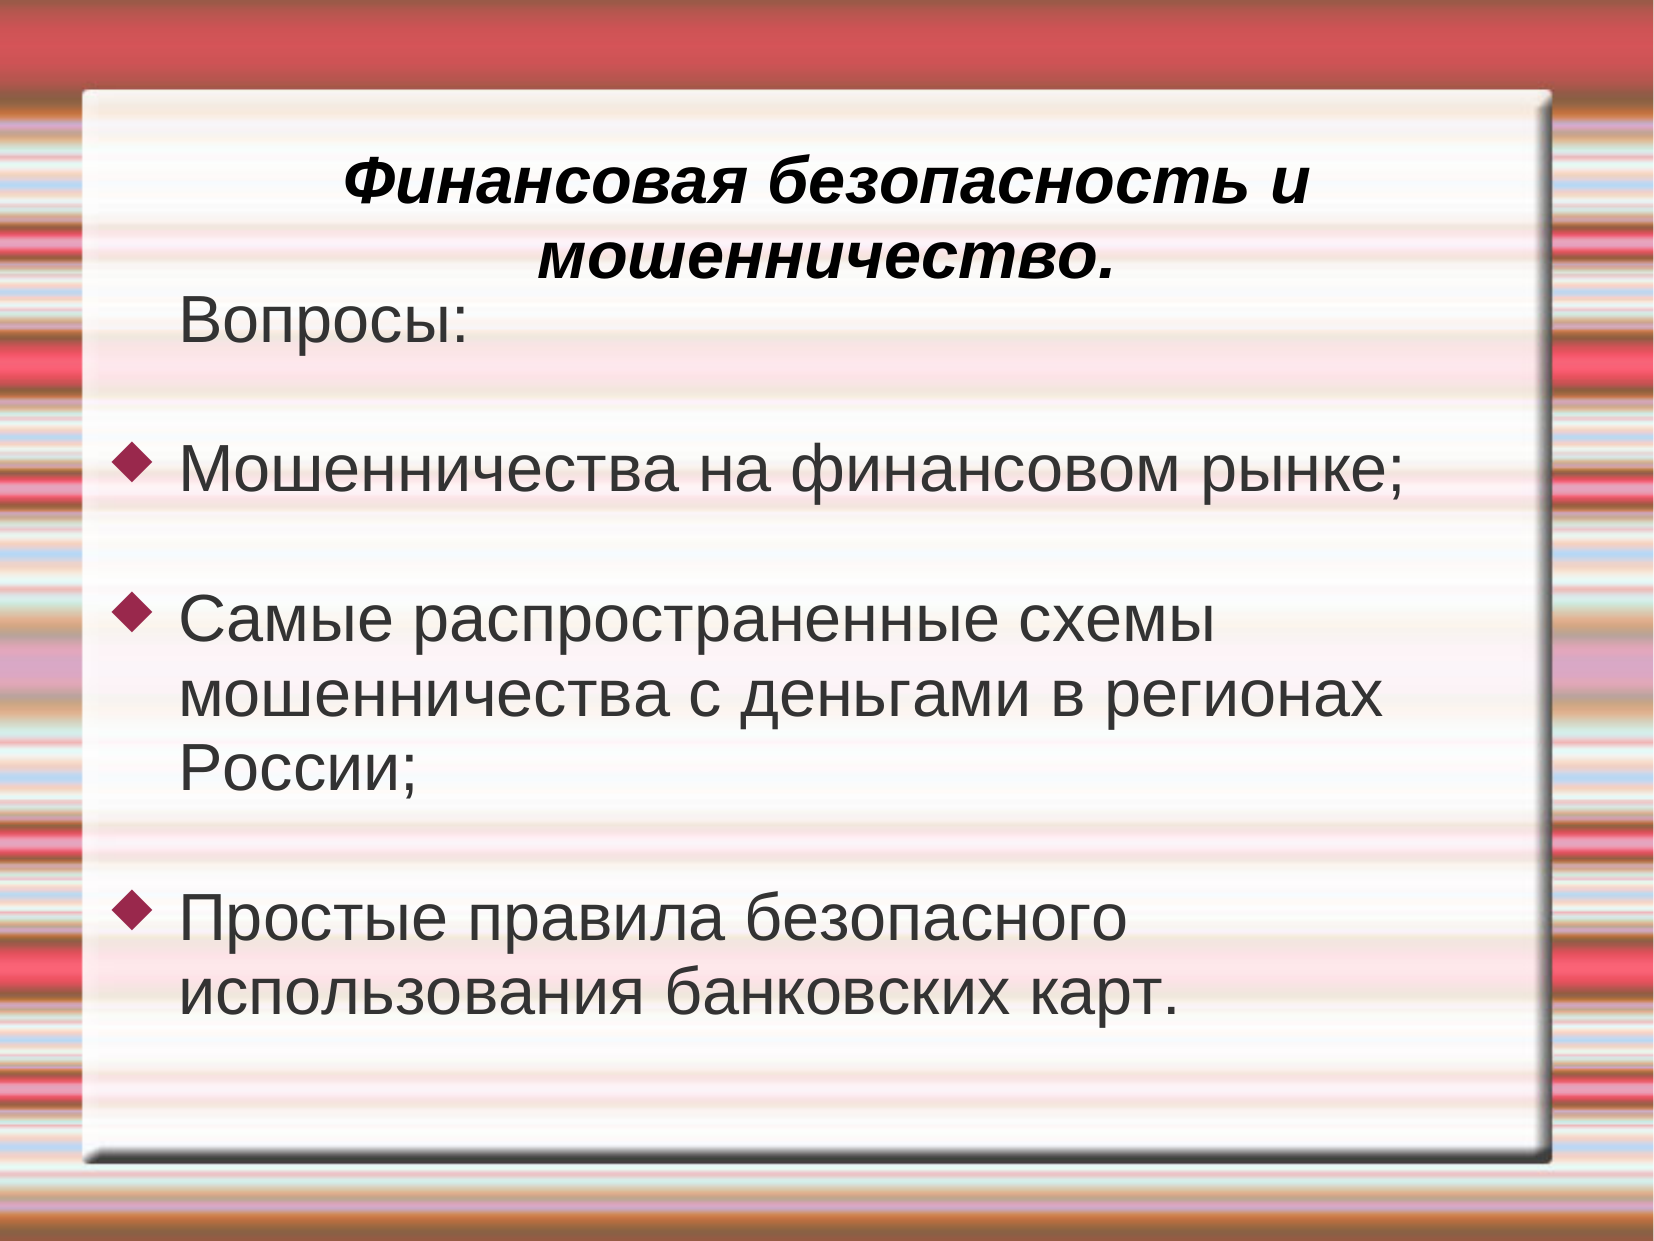

# Финансовая безопасность и мошенничество.
Вопросы:
Мошенничества на финансовом рынке;
Самые распространенные схемы мошенничества с деньгами в регионах России;
Простые правила безопасного использования банковских карт.